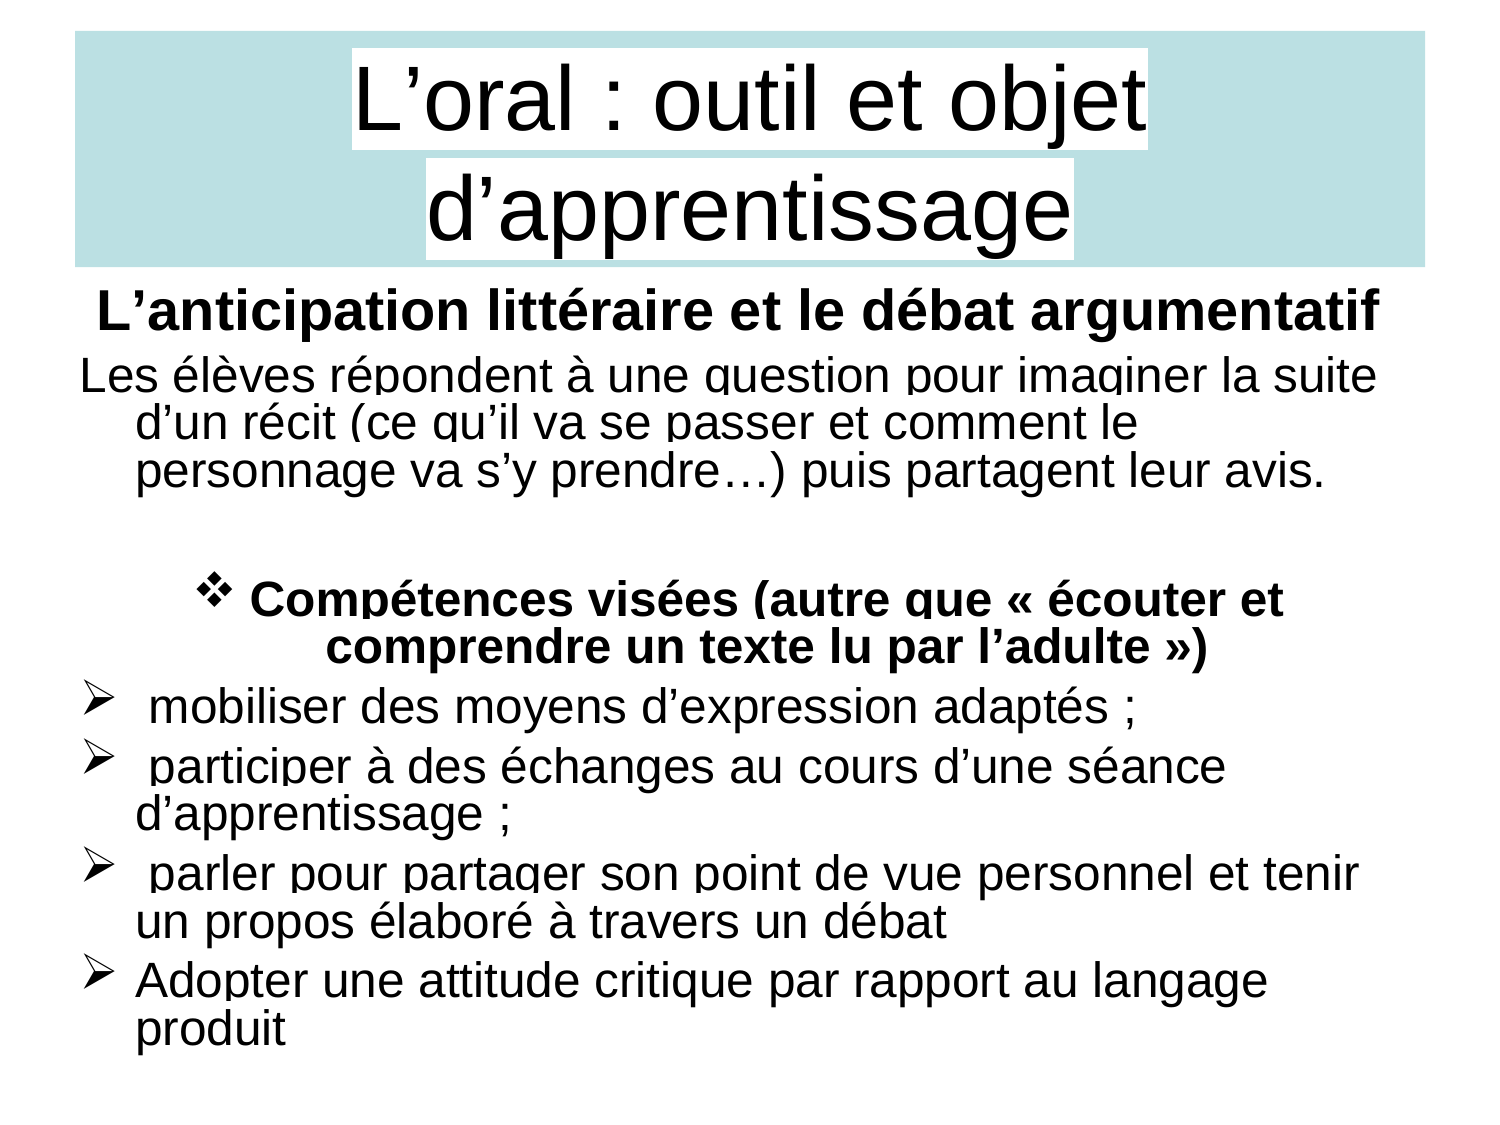

# L’oral : outil et objet d’apprentissage
L’anticipation littéraire et le débat argumentatif
Les élèves répondent à une question pour imaginer la suite d’un récit (ce qu’il va se passer et comment le personnage va s’y prendre…) puis partagent leur avis.
Compétences visées (autre que « écouter et comprendre un texte lu par l’adulte »)
 mobiliser des moyens d’expression adaptés ;
 participer à des échanges au cours d’une séance d’apprentissage ;
 parler pour partager son point de vue personnel et tenir un propos élaboré à travers un débat
Adopter une attitude critique par rapport au langage produit